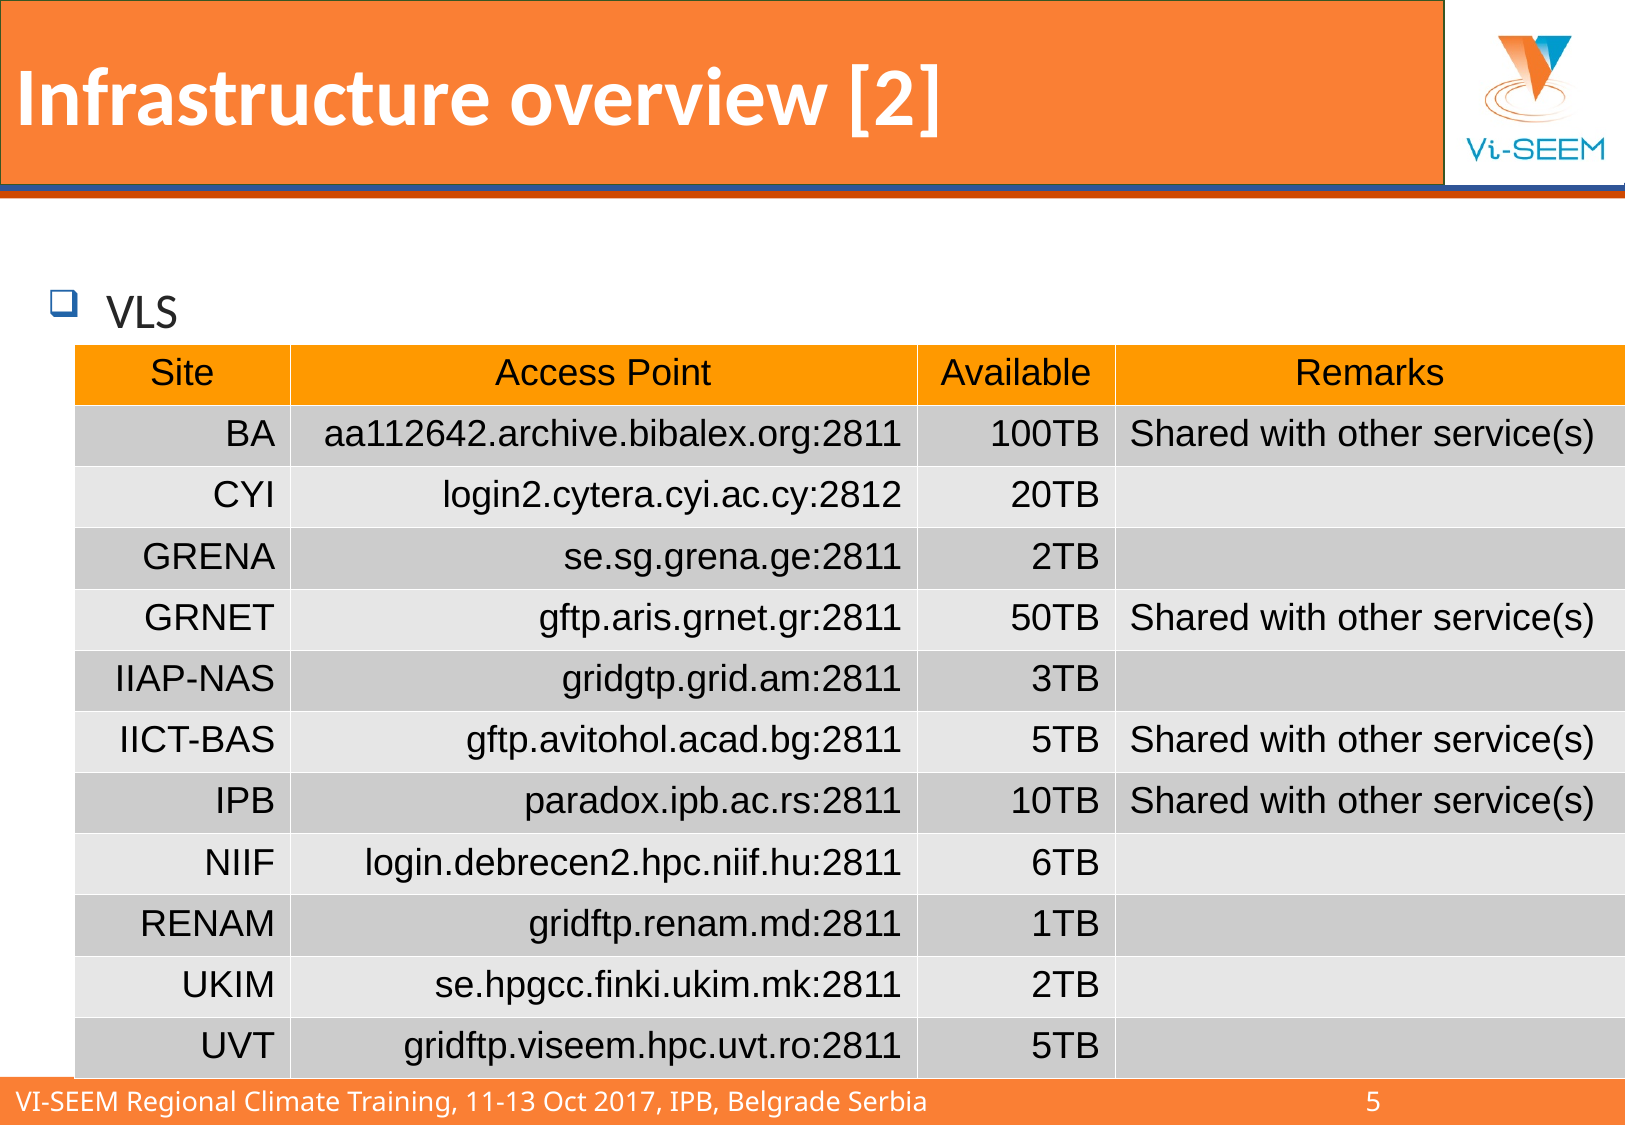

# Infrastructure overview [2]
VLS
| Site | Access Point | Available | Remarks |
| --- | --- | --- | --- |
| BA | aa112642.archive.bibalex.org:2811 | 100TB | Shared with other service(s) |
| CYI | login2.cytera.cyi.ac.cy:2812 | 20TB | |
| GRENA | se.sg.grena.ge:2811 | 2TB | |
| GRNET | gftp.aris.grnet.gr:2811 | 50TB | Shared with other service(s) |
| IIAP-NAS | gridgtp.grid.am:2811 | 3TB | |
| IICT-BAS | gftp.avitohol.acad.bg:2811 | 5TB | Shared with other service(s) |
| IPB | paradox.ipb.ac.rs:2811 | 10TB | Shared with other service(s) |
| NIIF | login.debrecen2.hpc.niif.hu:2811 | 6TB | |
| RENAM | gridftp.renam.md:2811 | 1TB | |
| UKIM | se.hpgcc.finki.ukim.mk:2811 | 2TB | |
| UVT | gridftp.viseem.hpc.uvt.ro:2811 | 5TB | |
VI-SEEM Regional Climate Training, 11-13 Oct 2017, IPB, Belgrade Serbia